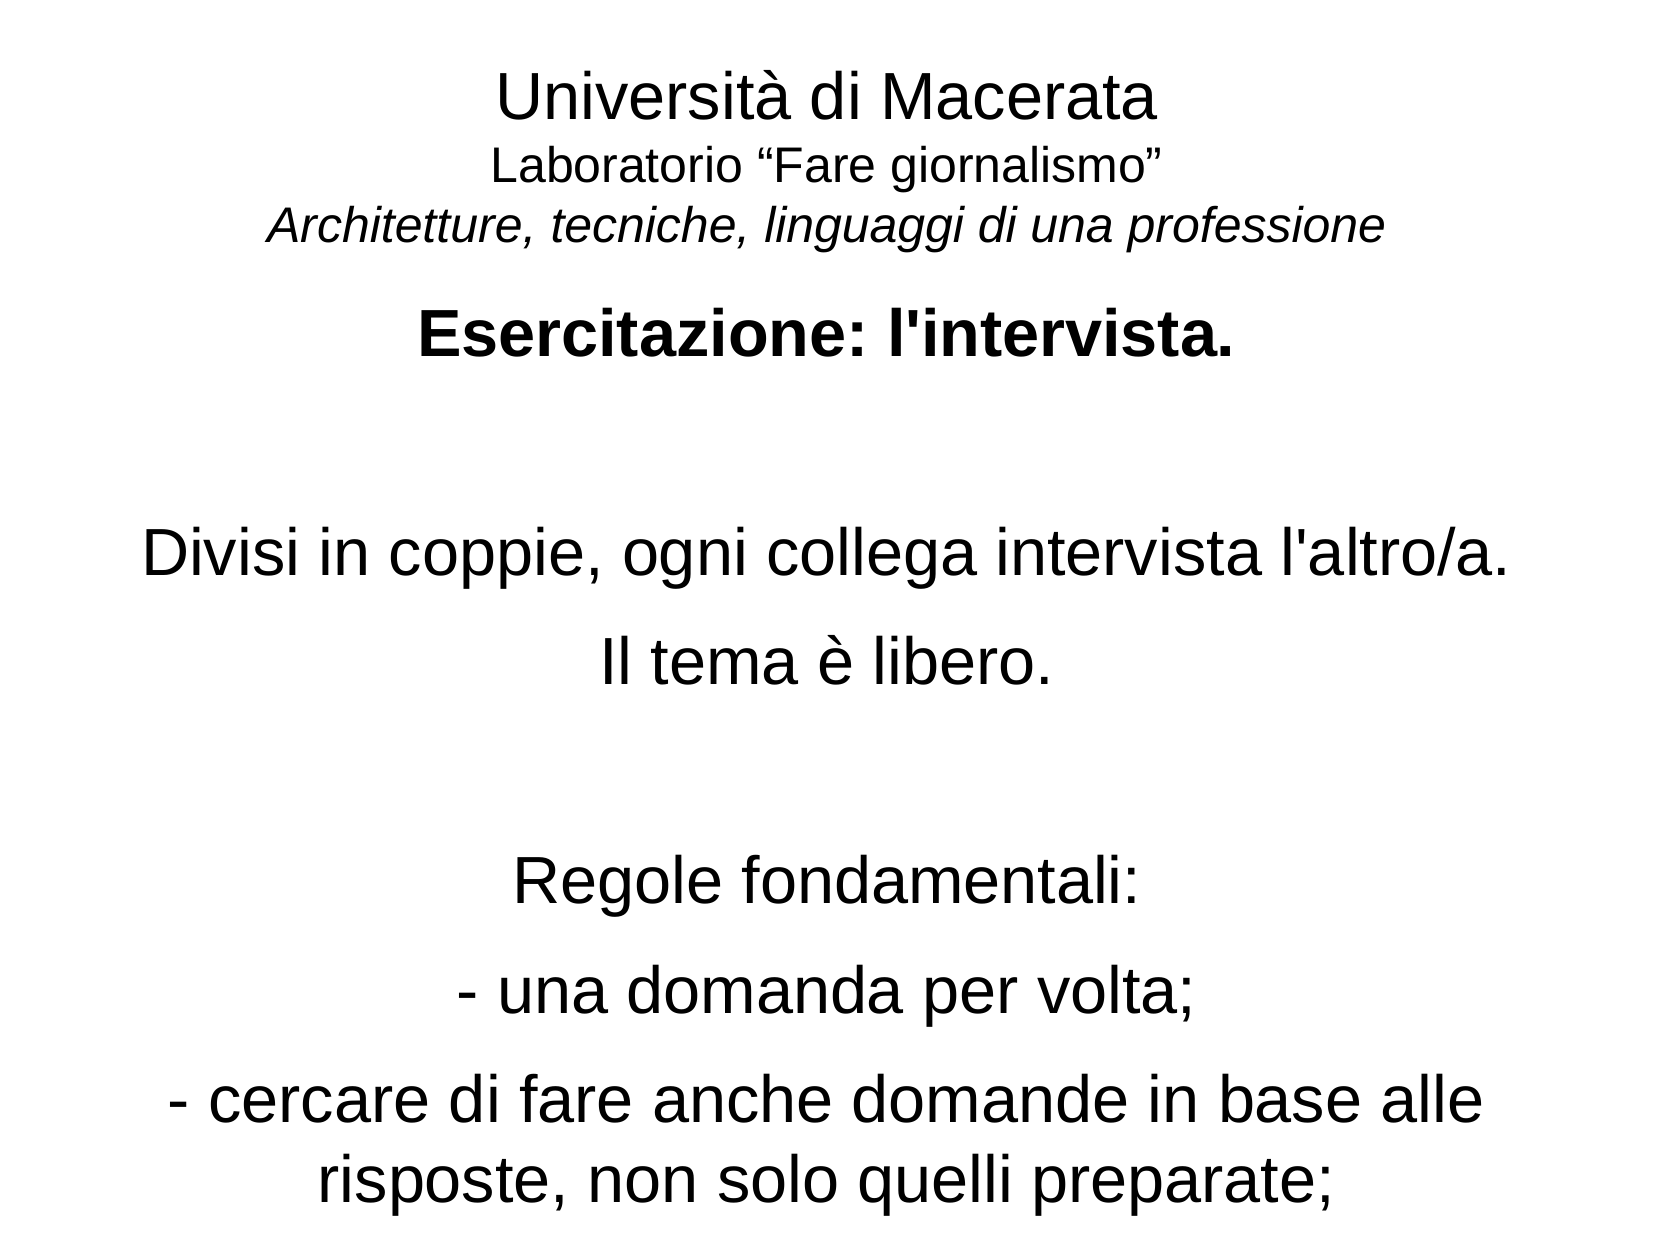

# Università di Macerata Laboratorio “Fare giornalismo” Architetture, tecniche, linguaggi di una professione
Esercitazione: l'intervista.
Divisi in coppie, ogni collega intervista l'altro/a.
Il tema è libero.
Regole fondamentali:
- una domanda per volta;
- cercare di fare anche domande in base alle risposte, non solo quelli preparate;
- la domanda in nero, la risposta in chiaro.